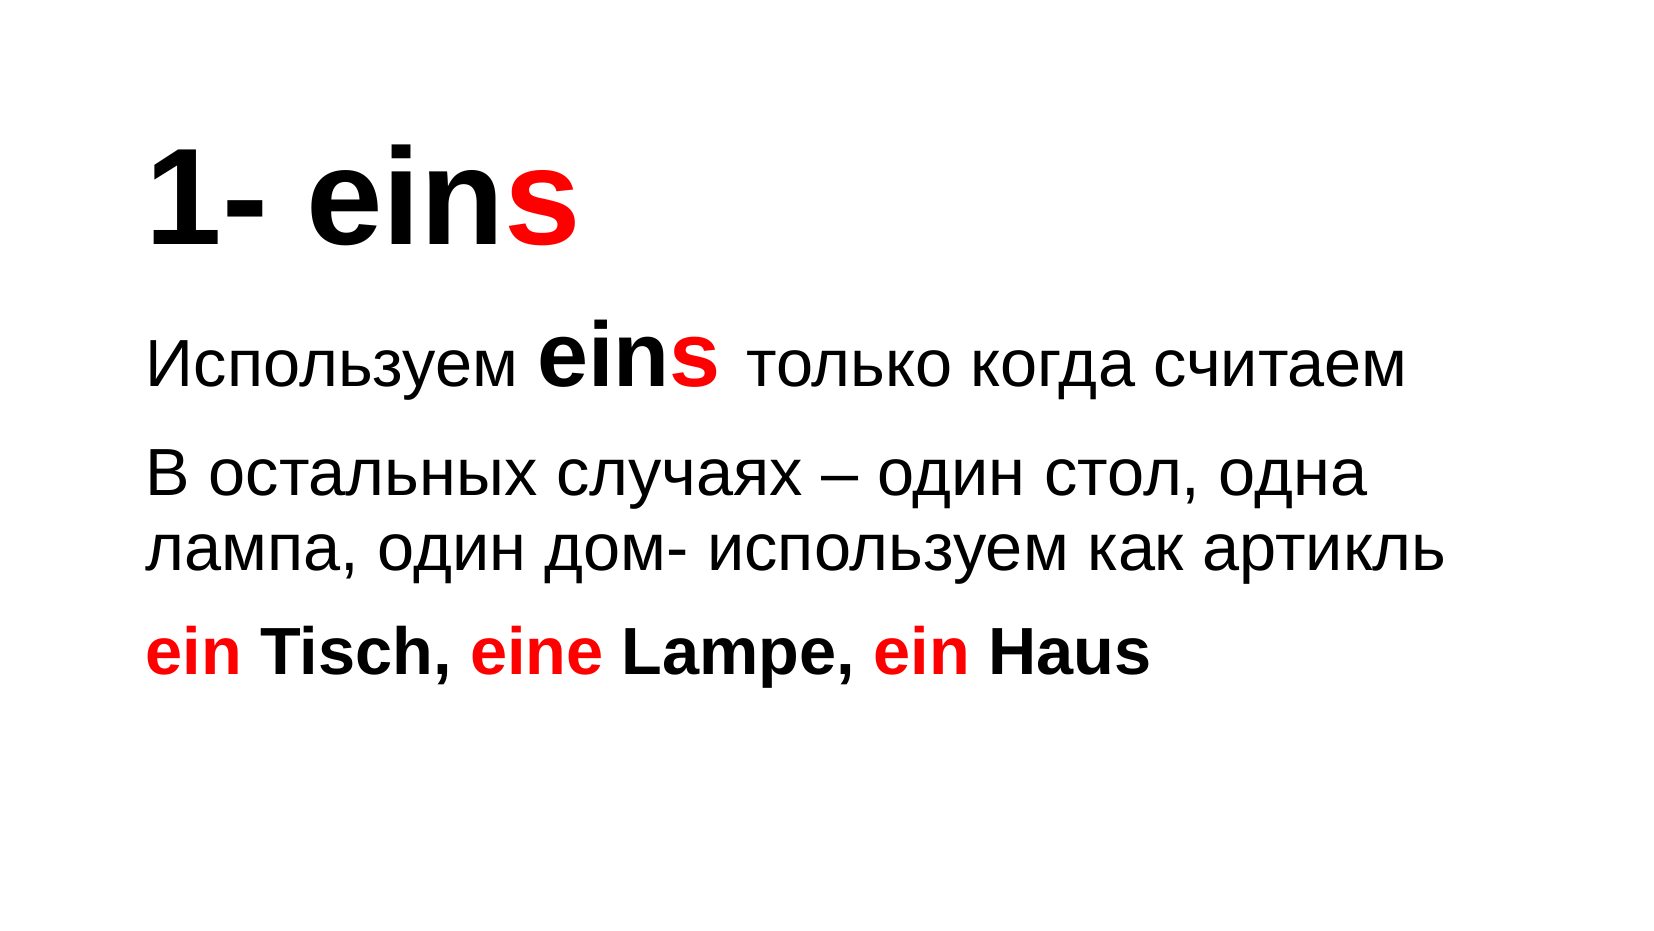

# 1- eins
Используем eins только когда считаем
В остальных случаях – один стол, одна лампа, один дом- используем как артикль
ein Tisch, eine Lampe, ein Haus